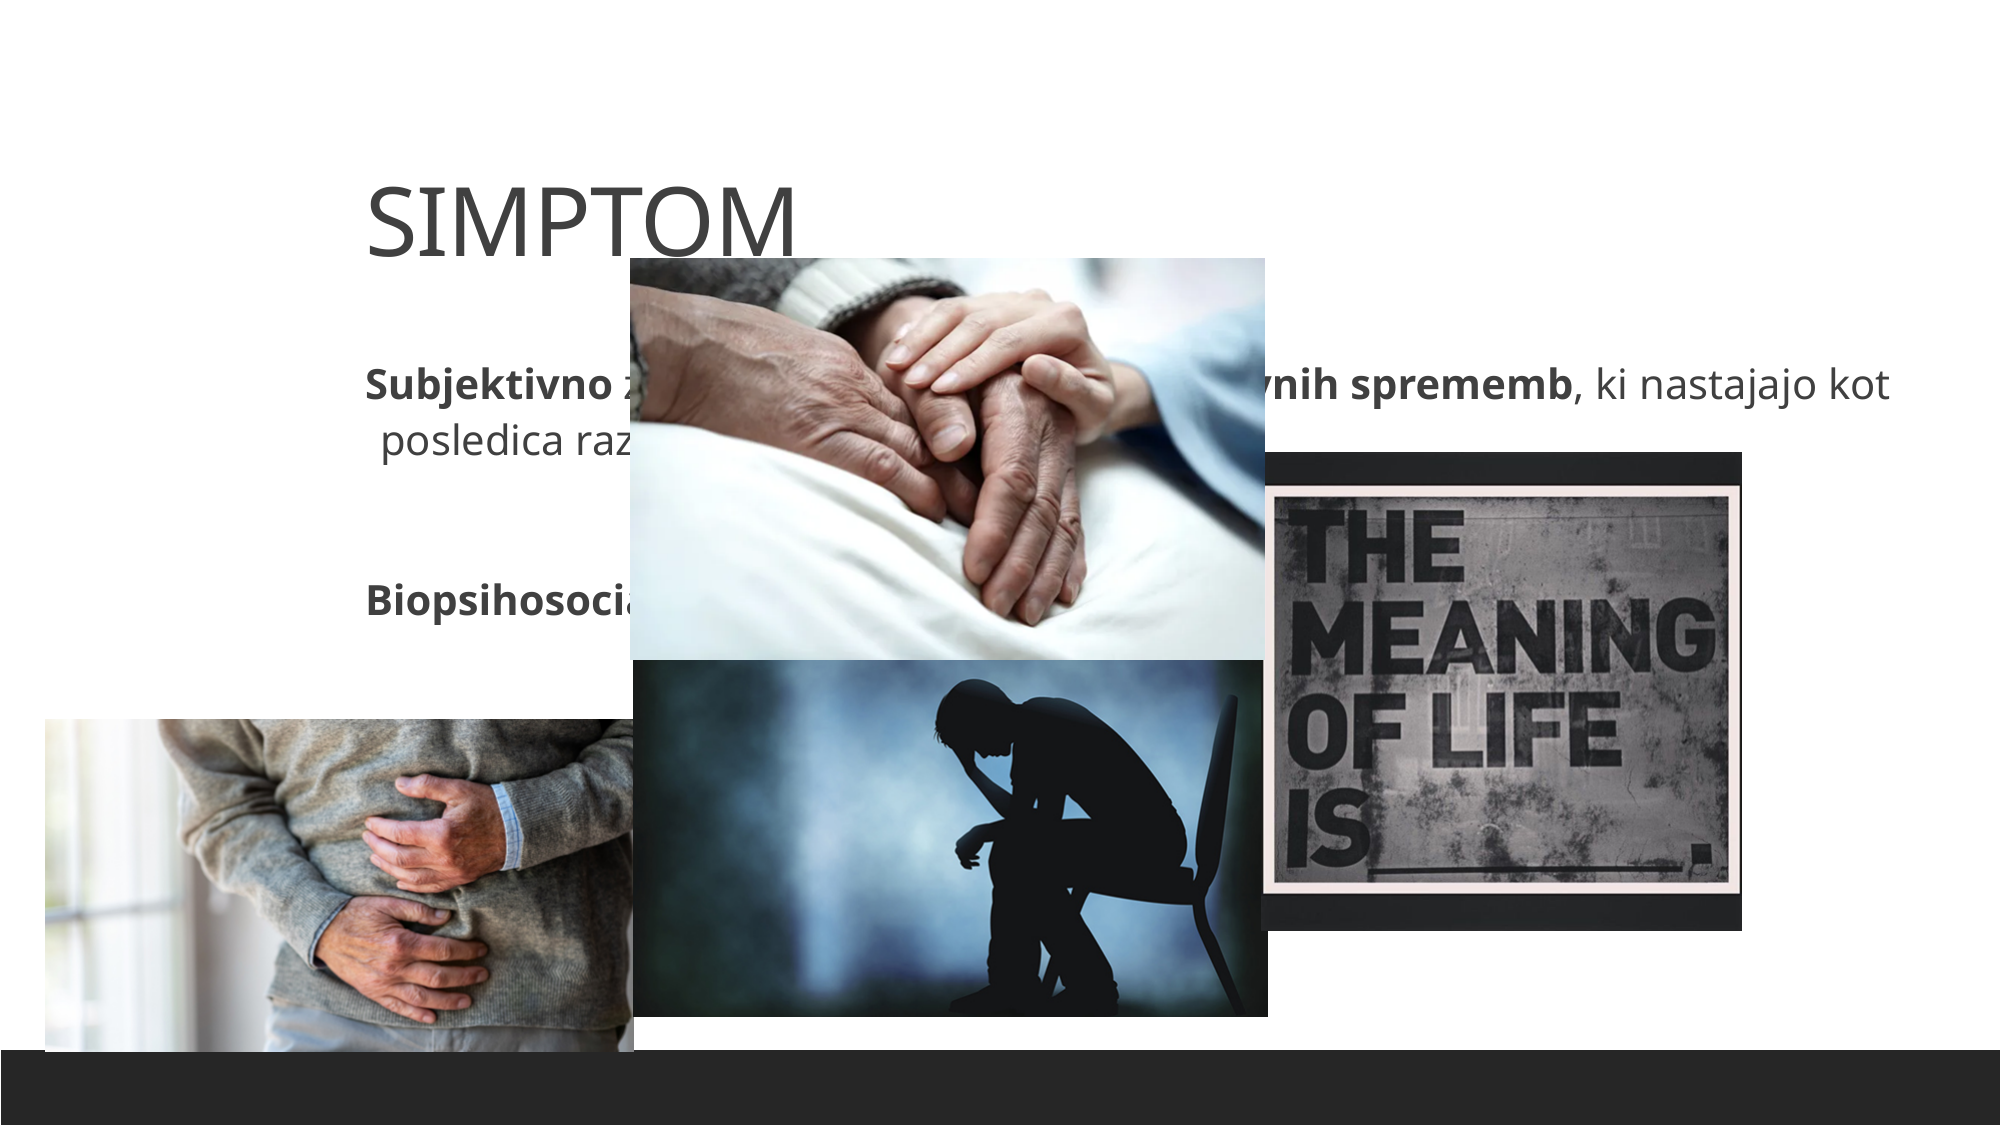

# SIMPTOM
Subjektivno zaznavanje telesnih in/ali duševnih sprememb, ki nastajajo kot posledica različnih bolezenskih stanj
Biopsihosocialni model oskrbe